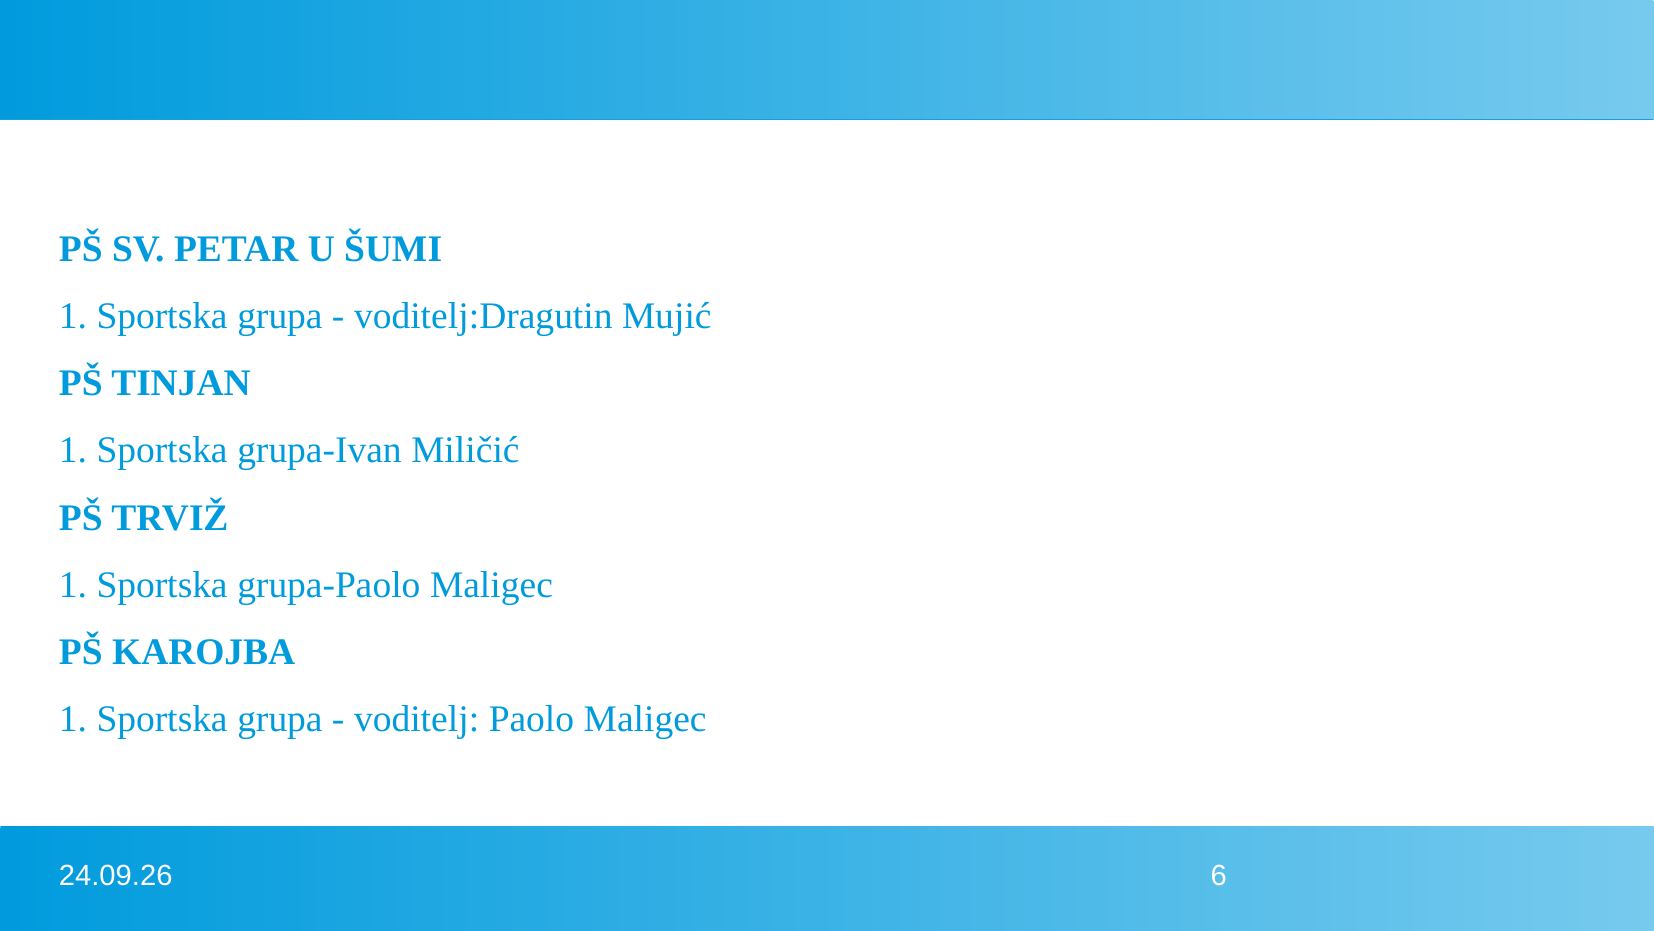

#
PŠ SV. PETAR U ŠUMI
1. Sportska grupa - voditelj:Dragutin Mujić
PŠ TINJAN
1. Sportska grupa-Ivan Miličić
PŠ TRVIŽ
1. Sportska grupa-Paolo Maligec
PŠ KAROJBA
1. Sportska grupa - voditelj: Paolo Maligec